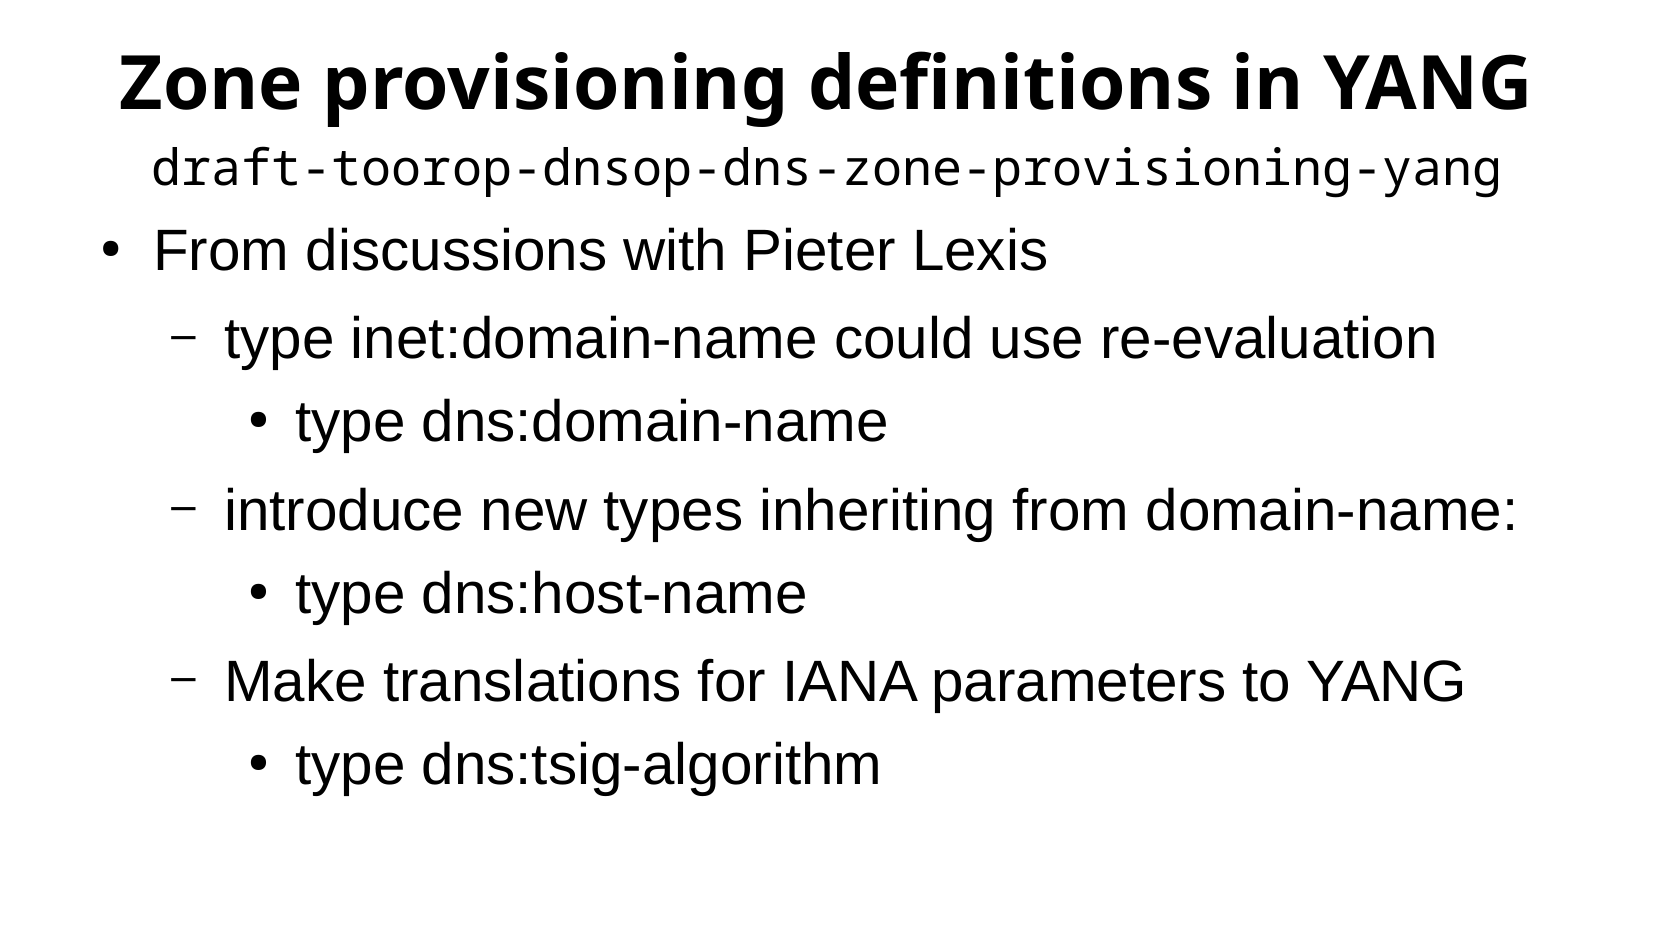

Zone provisioning definitions in YANG
draft-toorop-dnsop-dns-zone-provisioning-yang
# From discussions with Pieter Lexis
type inet:domain-name could use re-evaluation
type dns:domain-name
introduce new types inheriting from domain-name:
type dns:host-name
Make translations for IANA parameters to YANG
type dns:tsig-algorithm